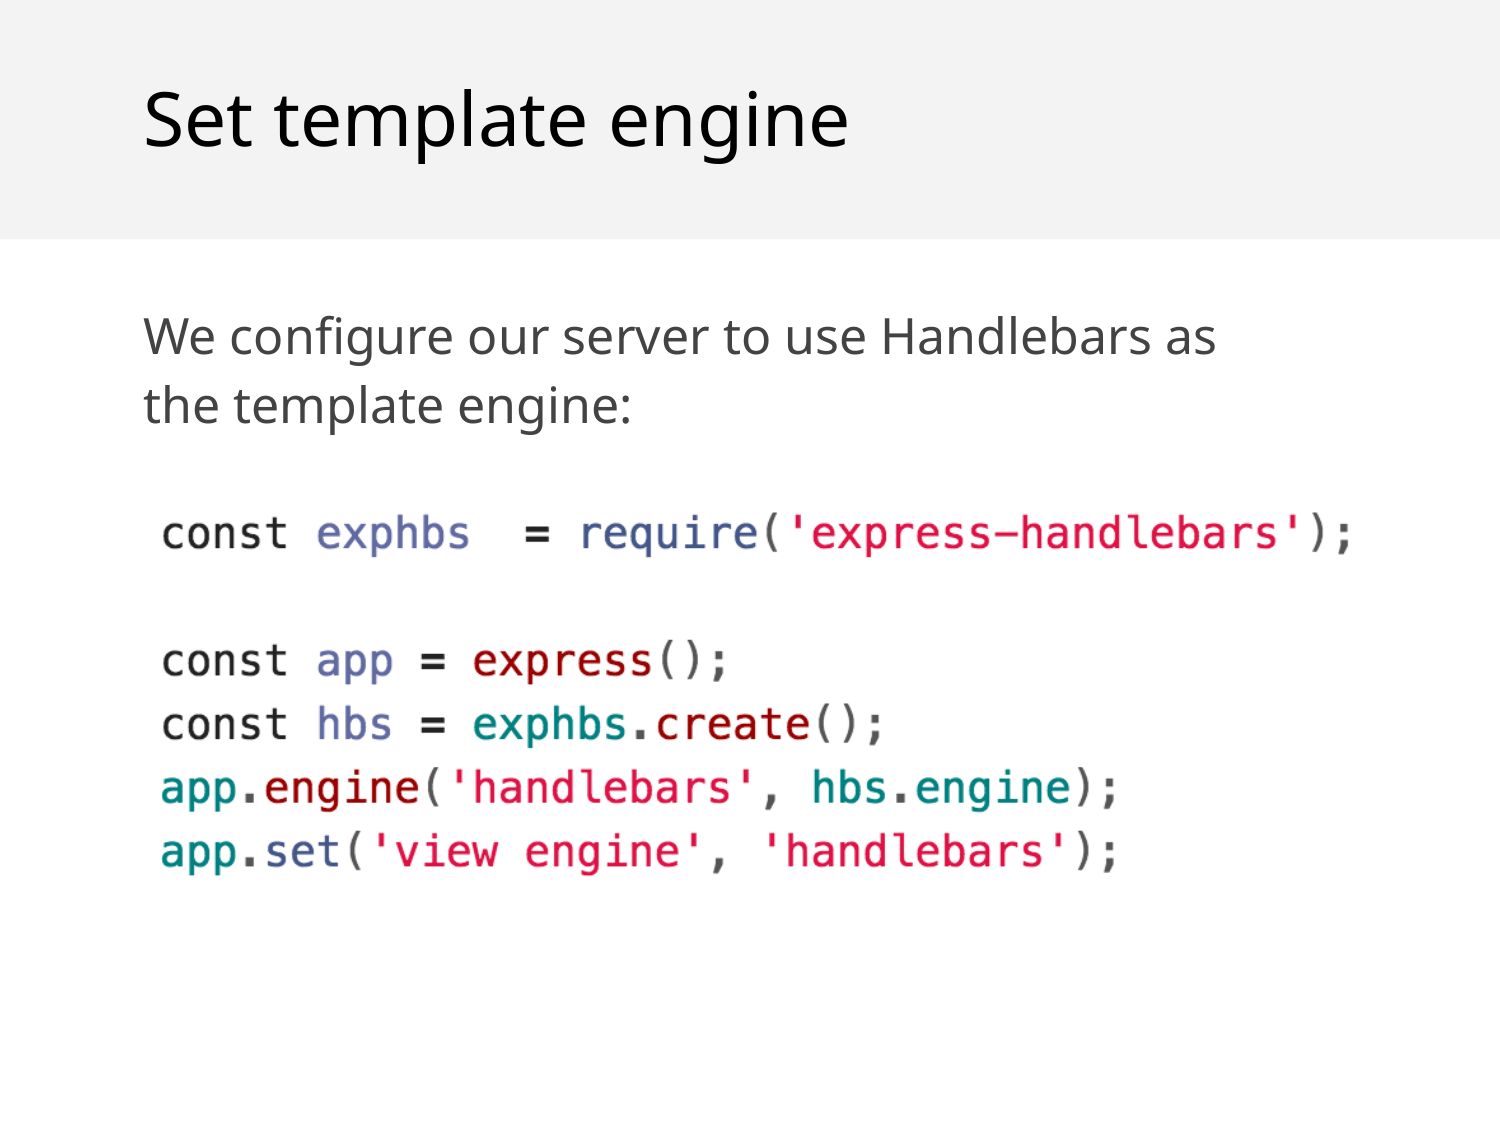

# Set template engine
We configure our server to use Handlebars as the template engine: